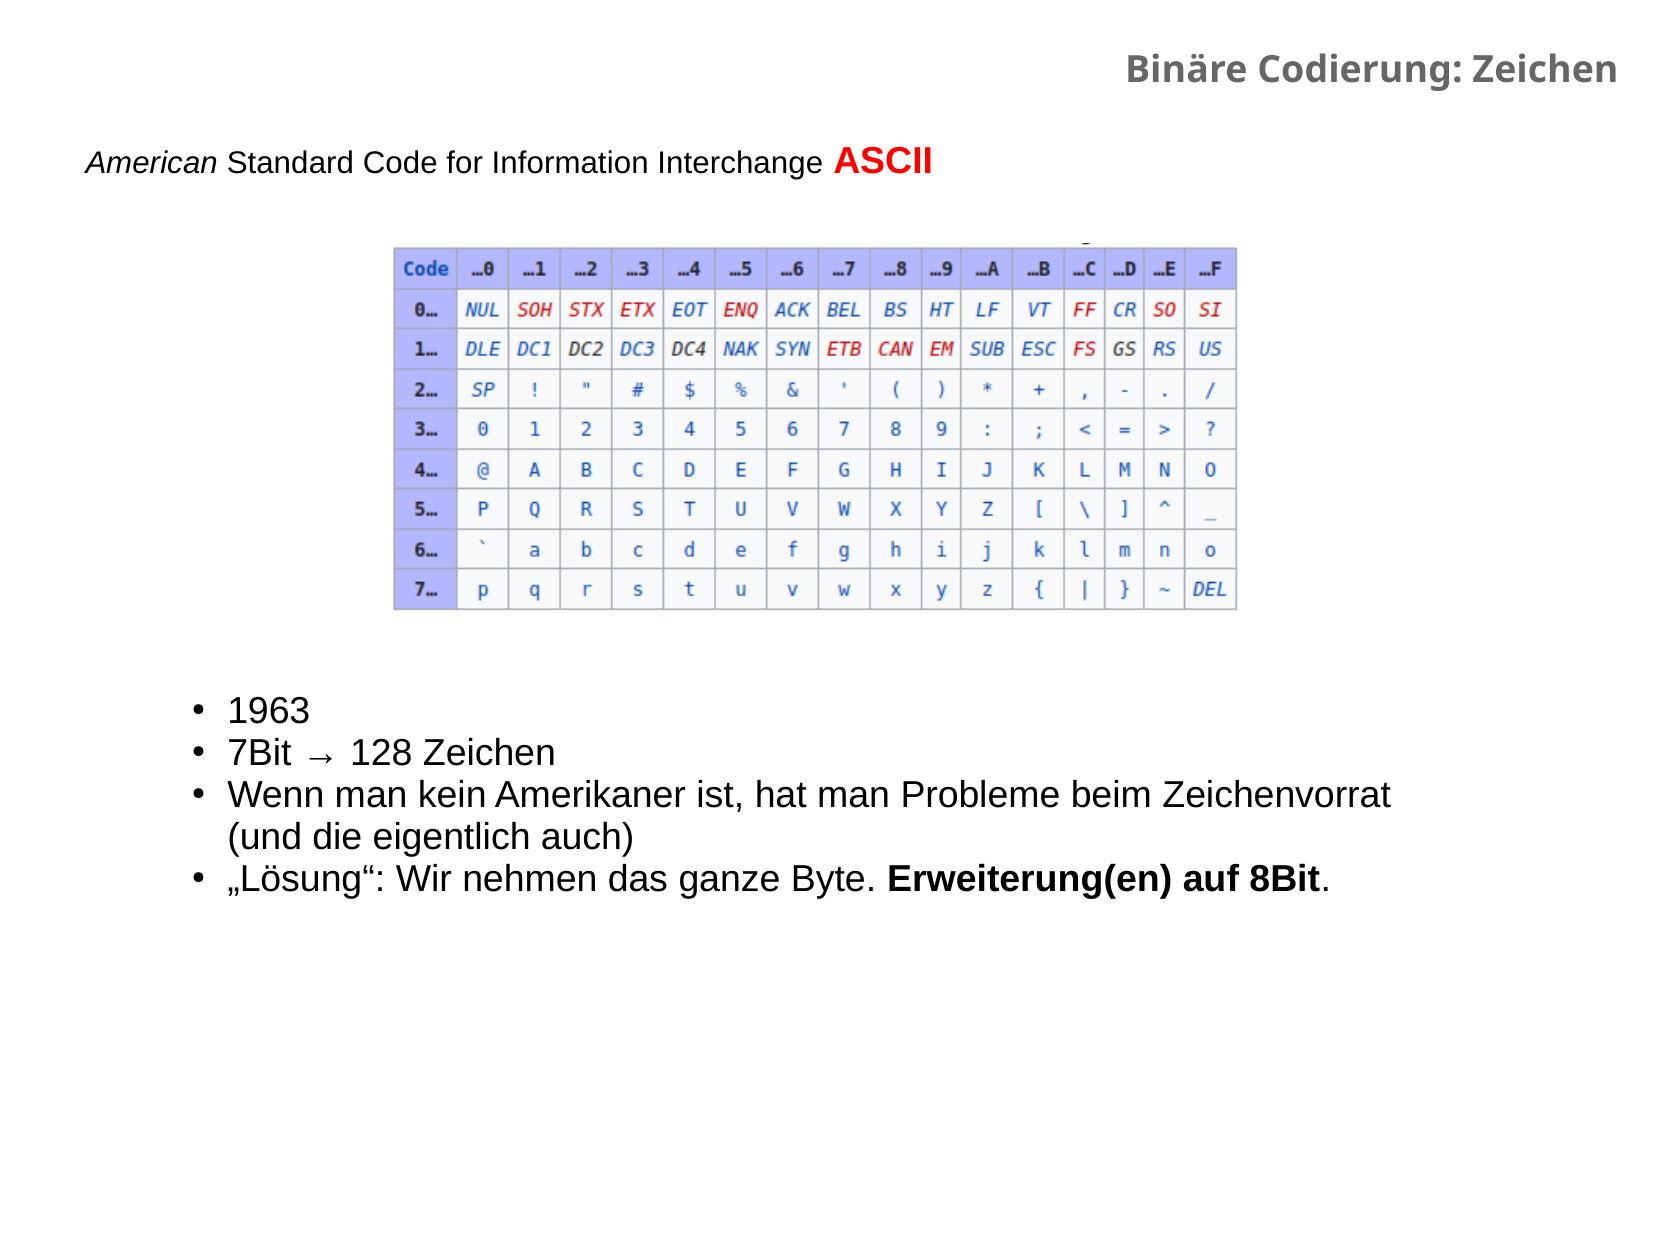

Binäre Codierung: Zeichen
American Standard Code for Information Interchange ASCII
1963
7Bit → 128 Zeichen
Wenn man kein Amerikaner ist, hat man Probleme beim Zeichenvorrat (und die eigentlich auch)
„Lösung“: Wir nehmen das ganze Byte. Erweiterung(en) auf 8Bit.